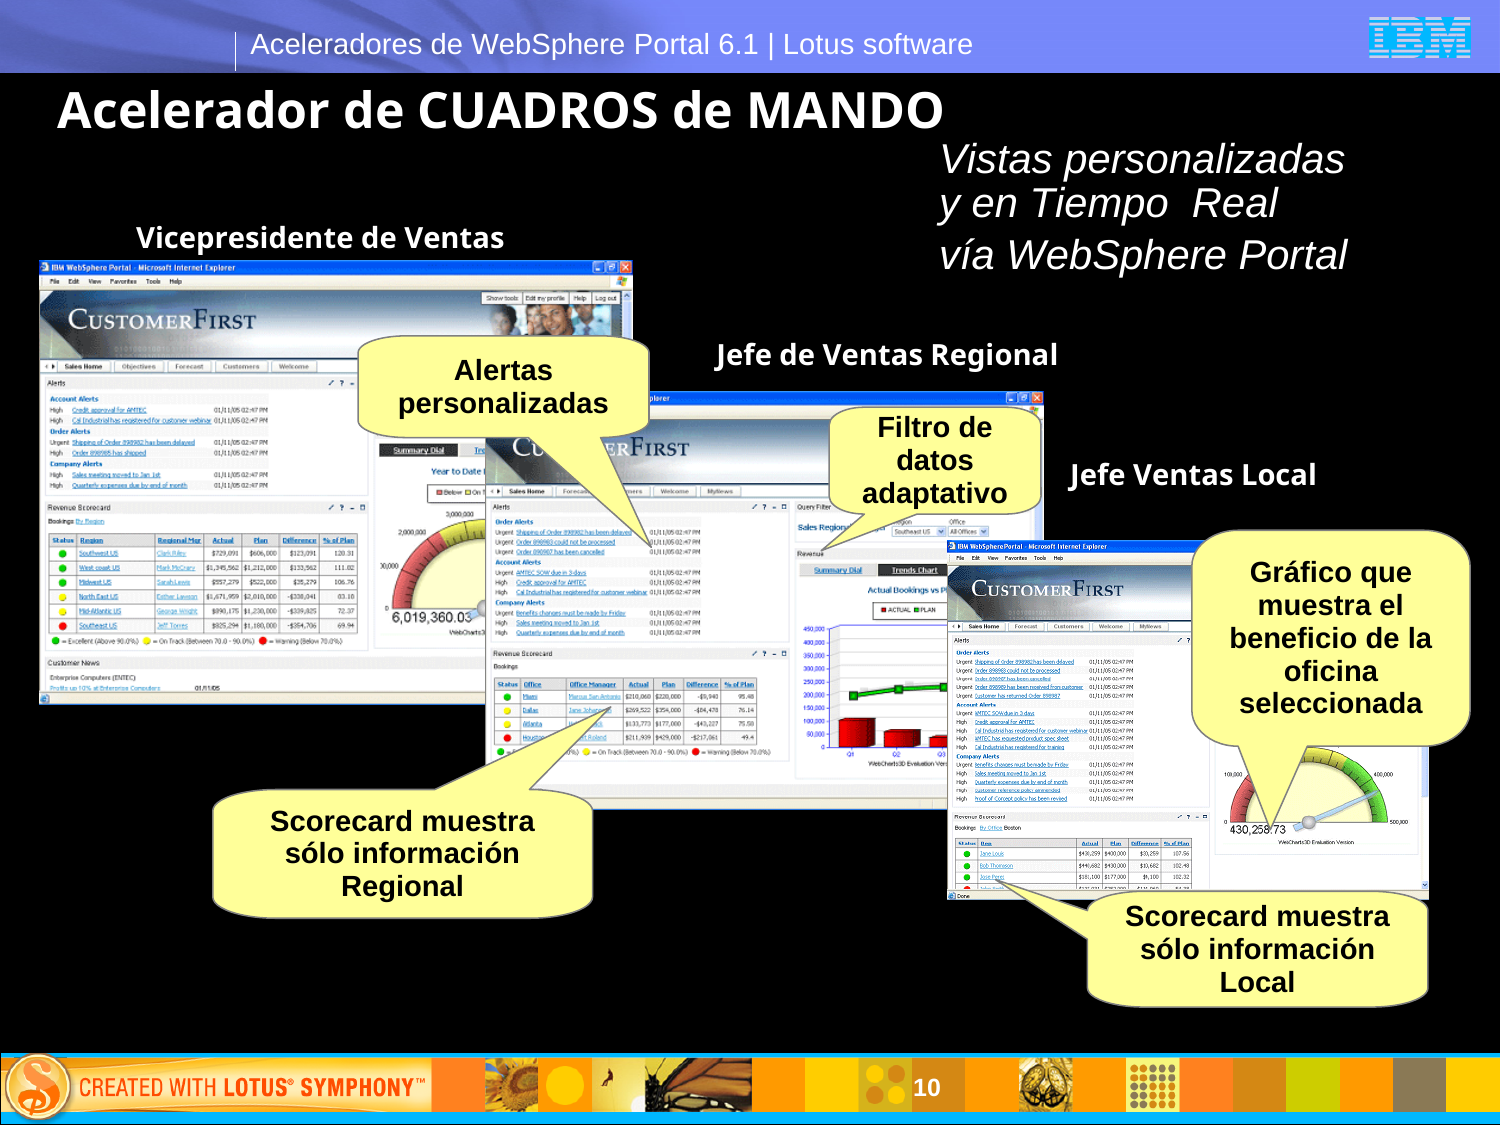

Acelerador de CUADROS de MANDO
# Vistas personalizadas y en Tiempo Real vía WebSphere Portal
Vicepresidente de Ventas
Jefe de Ventas Regional
Alertas personalizadas
Filtro de datos adaptativo
Jefe Ventas Local
Gráfico que muestra el beneficio de la oficina seleccionada
Scorecard muestra sólo información Regional
Scorecard muestra sólo información Local